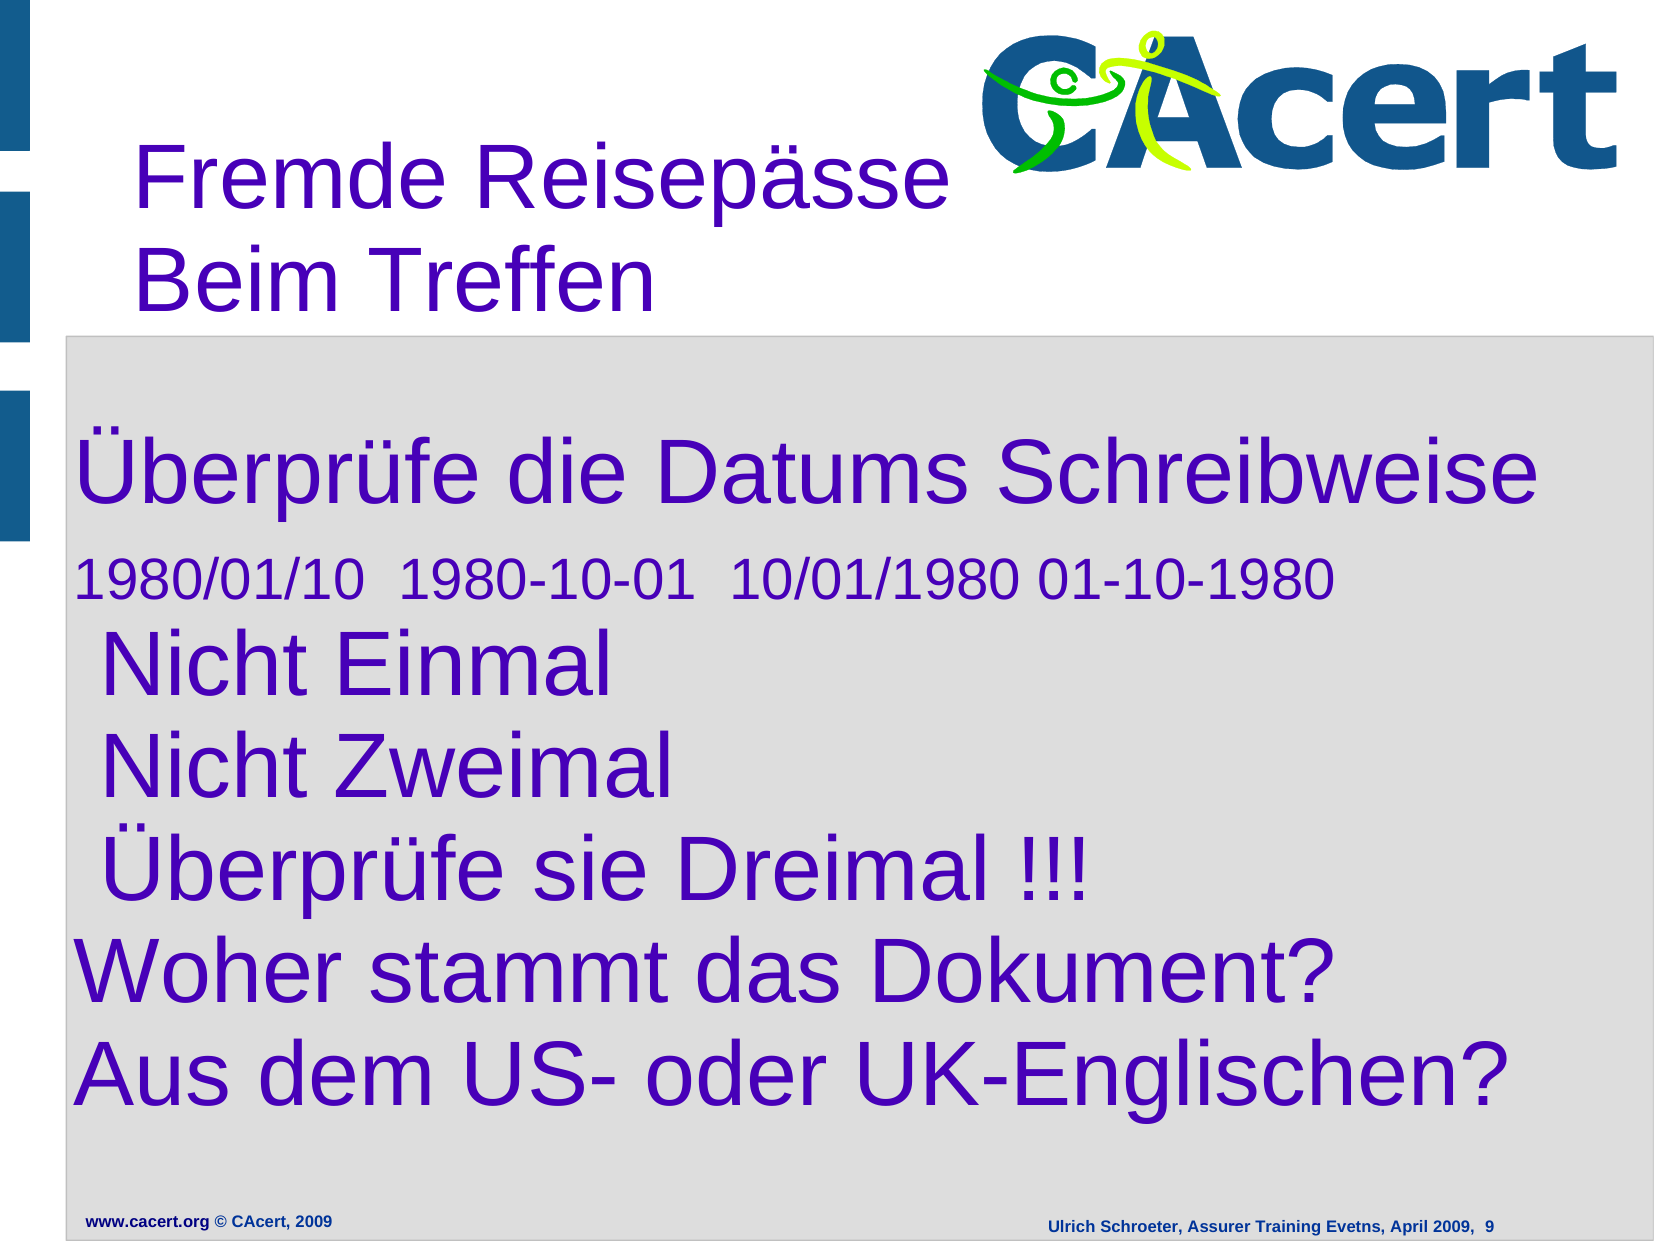

Fremde Reisepässe
Beim Treffen
Überprüfe die Datums Schreibweise
1980/01/10 1980-10-01 10/01/1980 01-10-1980
 Nicht Einmal
 Nicht Zweimal
 Überprüfe sie Dreimal !!!
Woher stammt das Dokument?
Aus dem US- oder UK-Englischen?